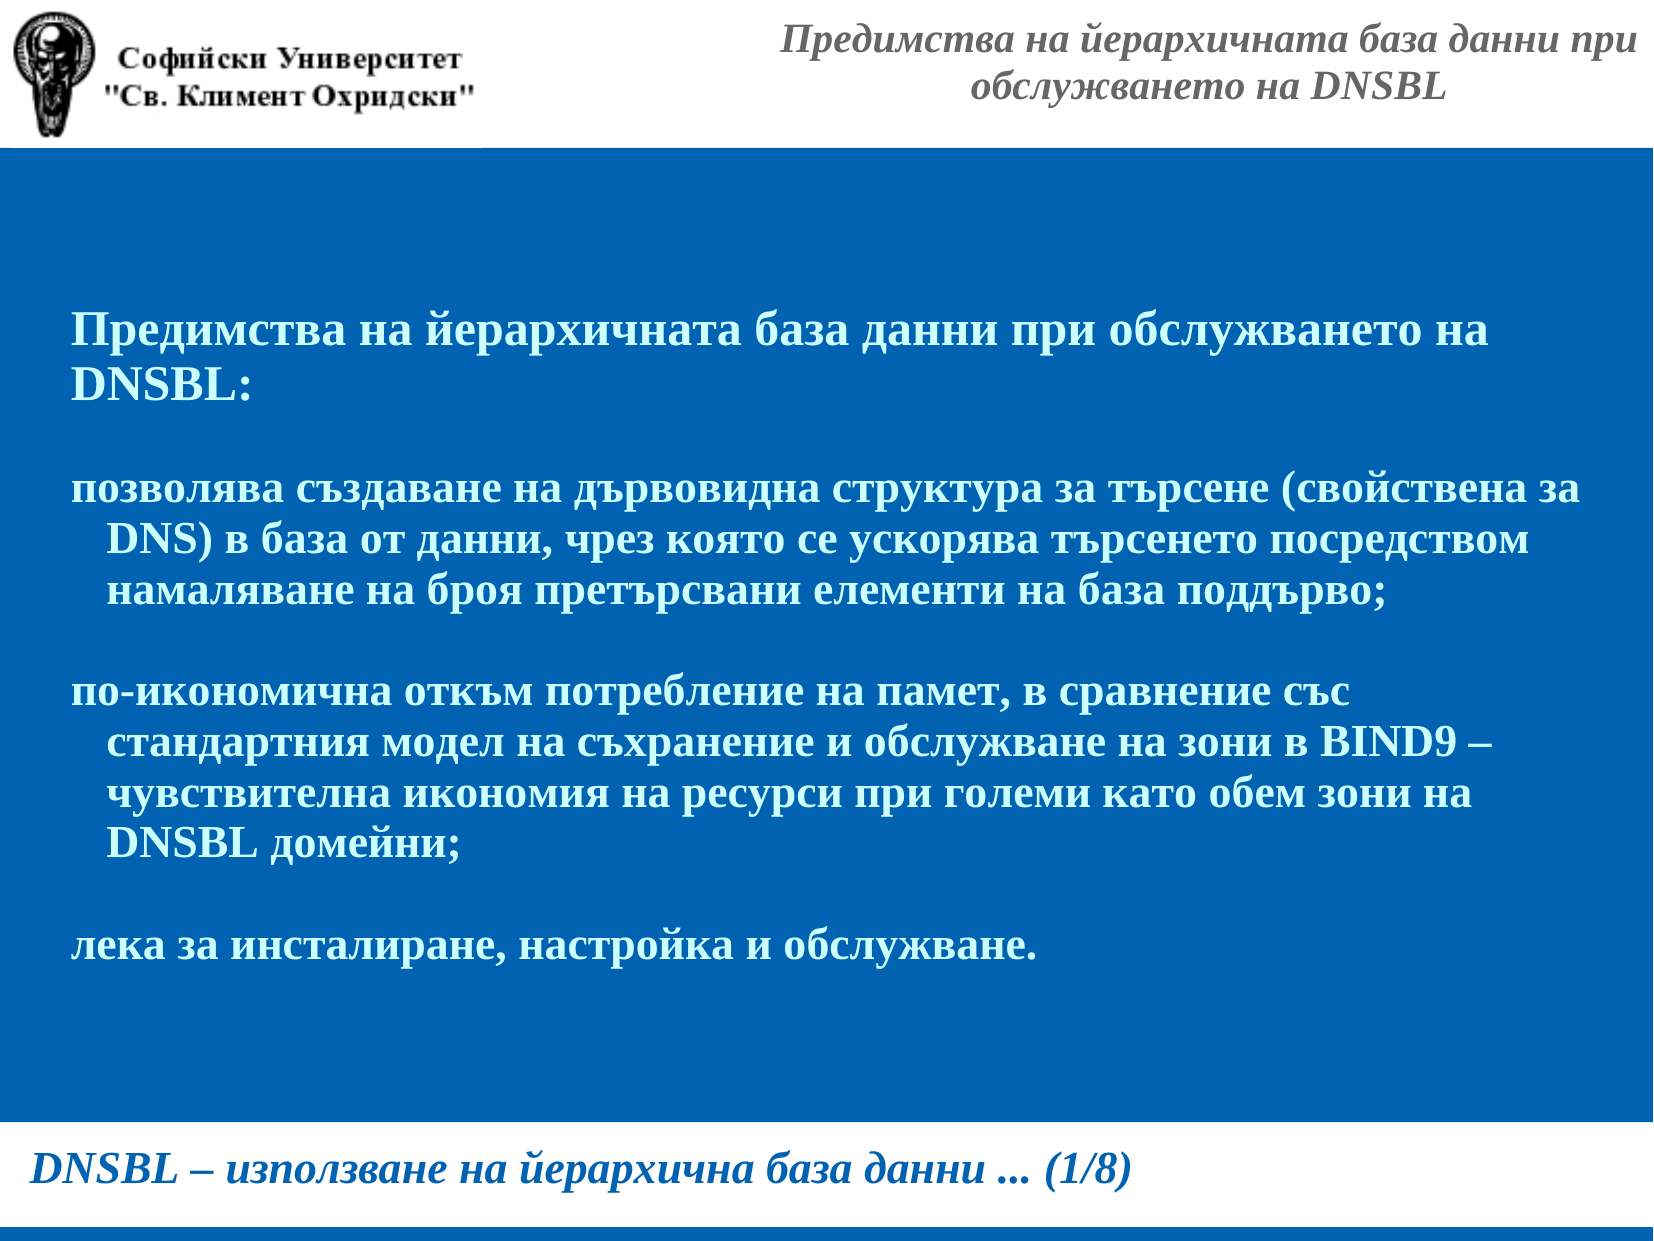

# Предимства на йерархичната база данни при обслужването на DNSBL
Предимства на йерархичната база данни при обслужването на DNSBL:
позволява създаване на дървовидна структура за търсене (свойствена за DNS) в база от данни, чрез която се ускорява търсенето посредством намаляване на броя претърсвани елементи на база поддърво;
по-икономична откъм потребление на памет, в сравнение със стандартния модел на съхранение и обслужване на зони в BIND9 – чувствителна икономия на ресурси при големи като обем зони на DNSBL домейни;
лека за инсталиране, настройка и обслужване.
DNSBL – използване на йерархична база данни ... (1/8)